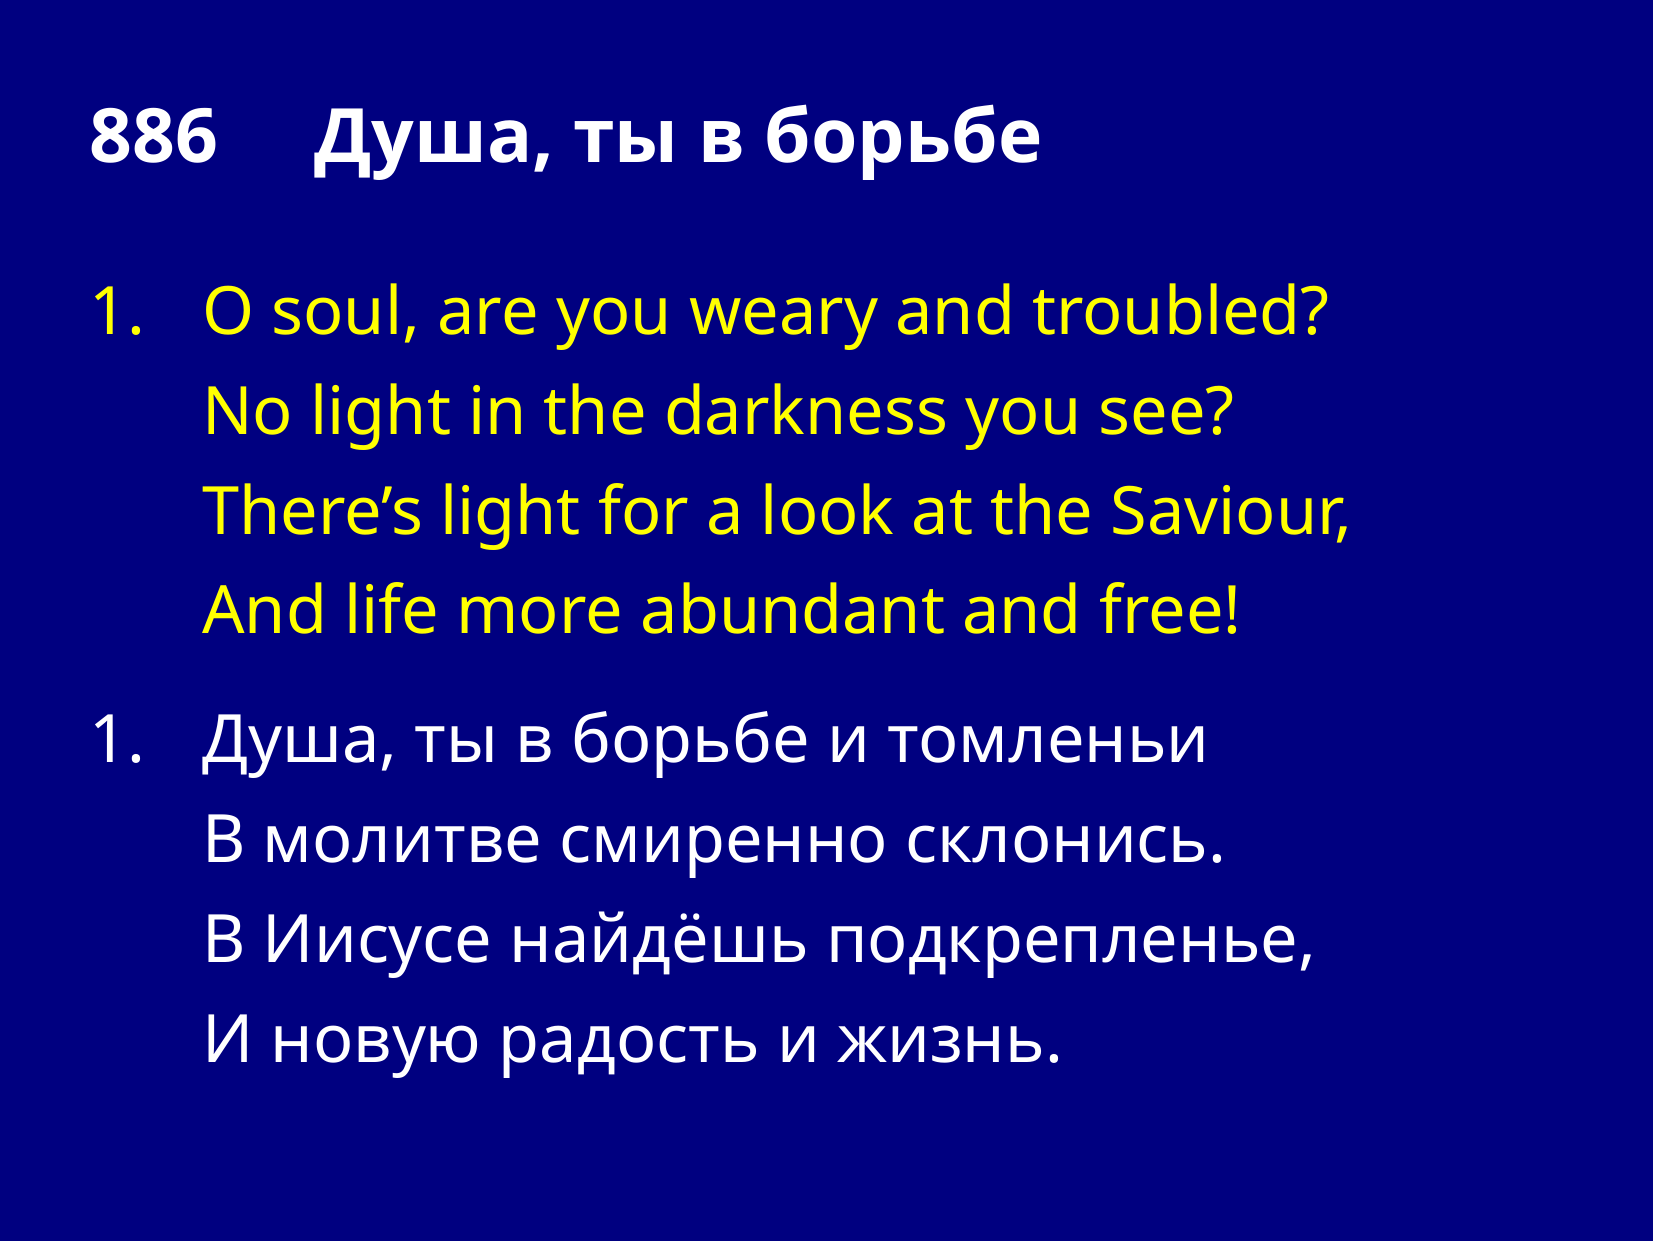

1.	O soul, are you weary and troubled?
	No light in the darkness you see?
	There’s light for a look at the Saviour,
	And life more abundant and free!
886	Душа, ты в борьбе
1.	Душа, ты в борьбе и томленьи
	В молитве смиренно склонись.
	В Иисусе найдёшь подкрепленье,
	И новую радость и жизнь.